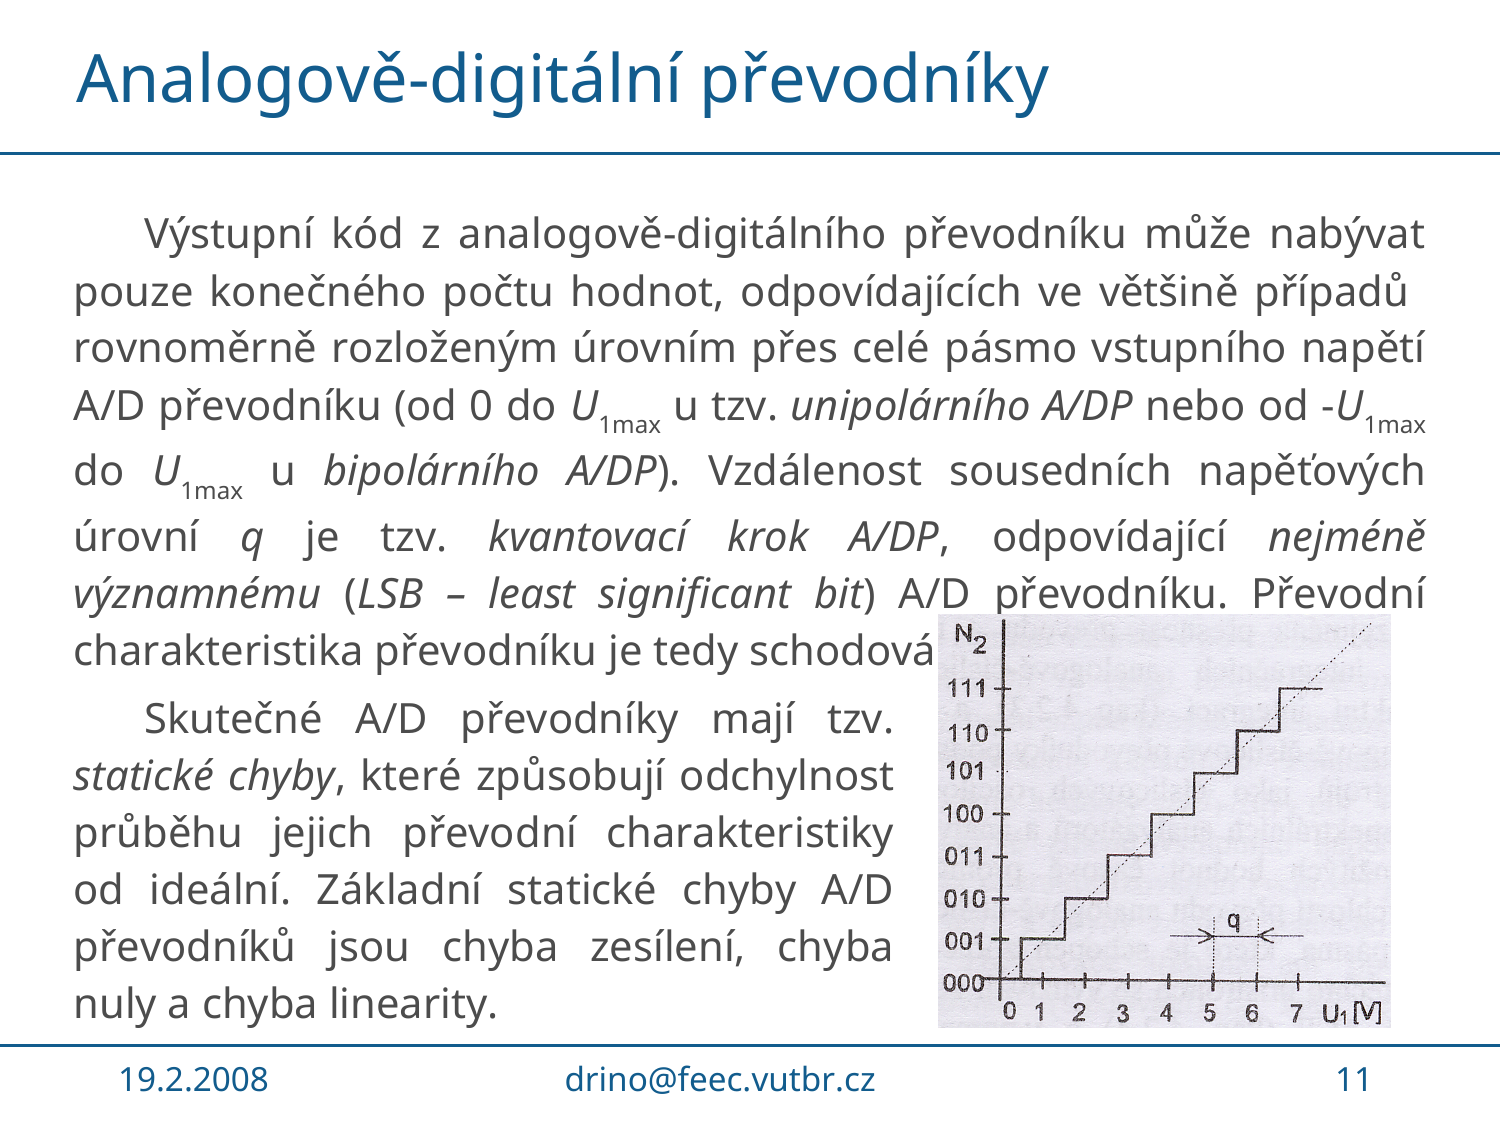

# Analogově-digitální převodníky
Výstupní kód z analogově-digitálního převodníku může nabývat pouze konečného počtu hodnot, odpovídajících ve většině případů rovnoměrně rozloženým úrovním přes celé pásmo vstupního napětí A/D převodníku (od 0 do U1max u tzv. unipolárního A/DP nebo od -U1max do U1max u bipolárního A/DP). Vzdálenost sousedních napěťových úrovní q je tzv. kvantovací krok A/DP, odpovídající nejméně významnému (LSB – least significant bit) A/D převodníku. Převodní charakteristika převodníku je tedy schodová funkce.
Skutečné A/D převodníky mají tzv. statické chyby, které způsobují odchylnost průběhu jejich převodní charakteristiky od ideální. Základní statické chyby A/D převodníků jsou chyba zesílení, chyba nuly a chyba linearity.
19.2.2008
drino@feec.vutbr.cz